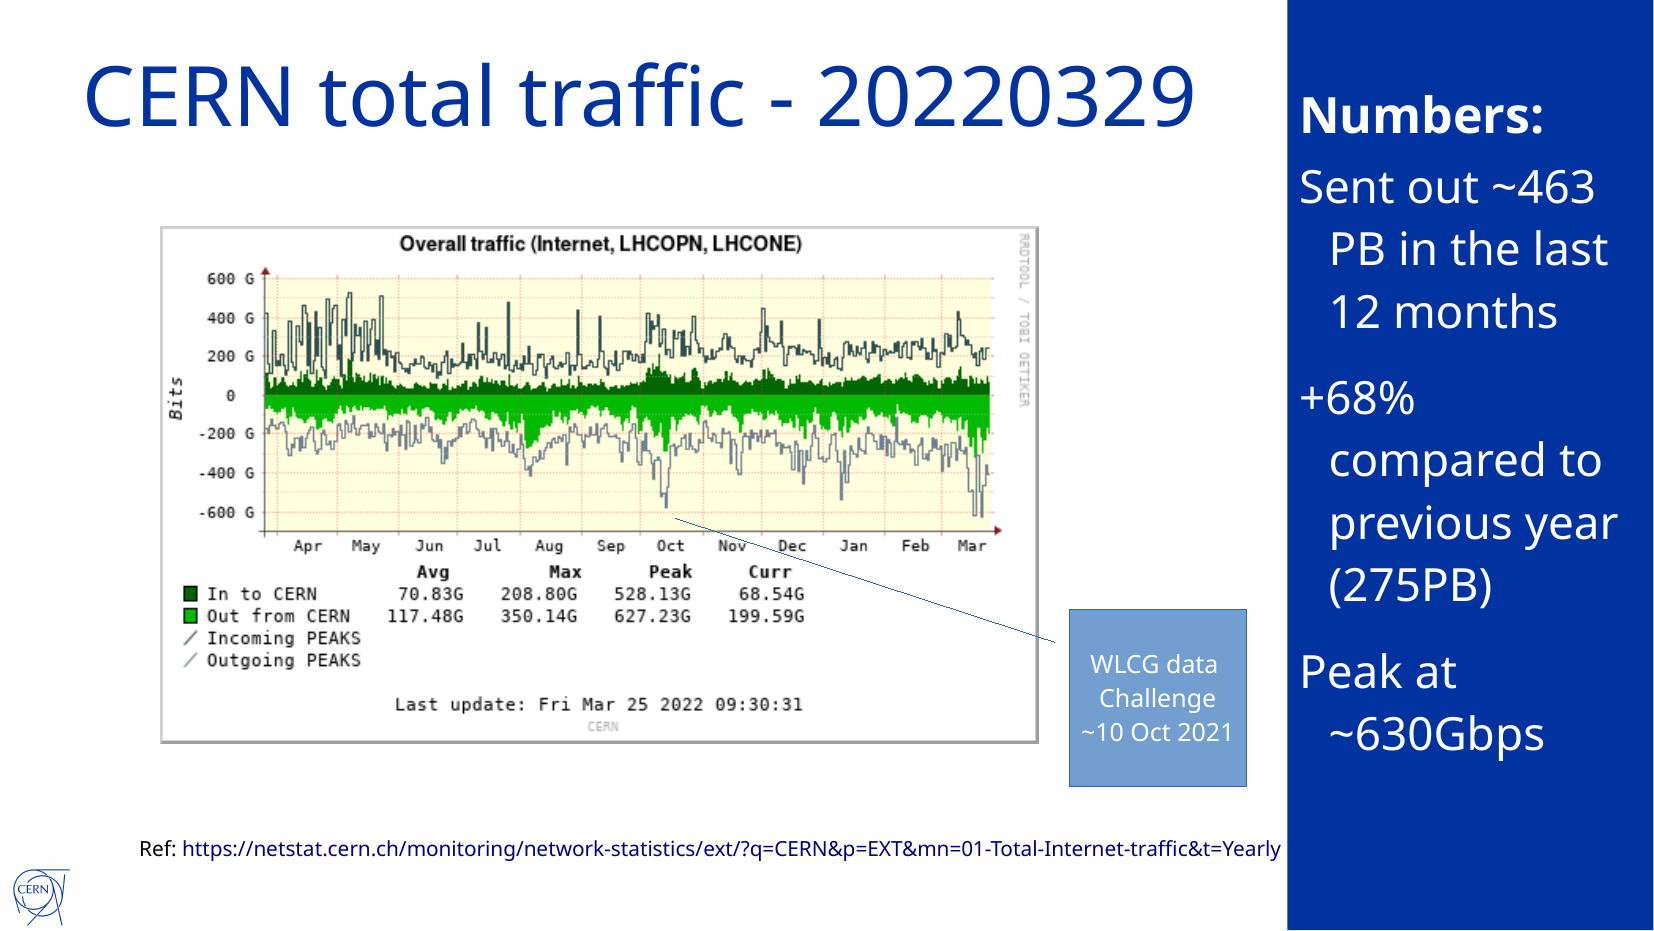

Numbers:
Sent out ~463 PB in the last 12 months
+68% compared to previous year (275PB)
Peak at ~630Gbps
# CERN total traffic - 20220329
WLCG data
Challenge
~10 Oct 2021
Ref: https://netstat.cern.ch/monitoring/network-statistics/ext/?q=CERN&p=EXT&mn=01-Total-Internet-traffic&t=Yearly